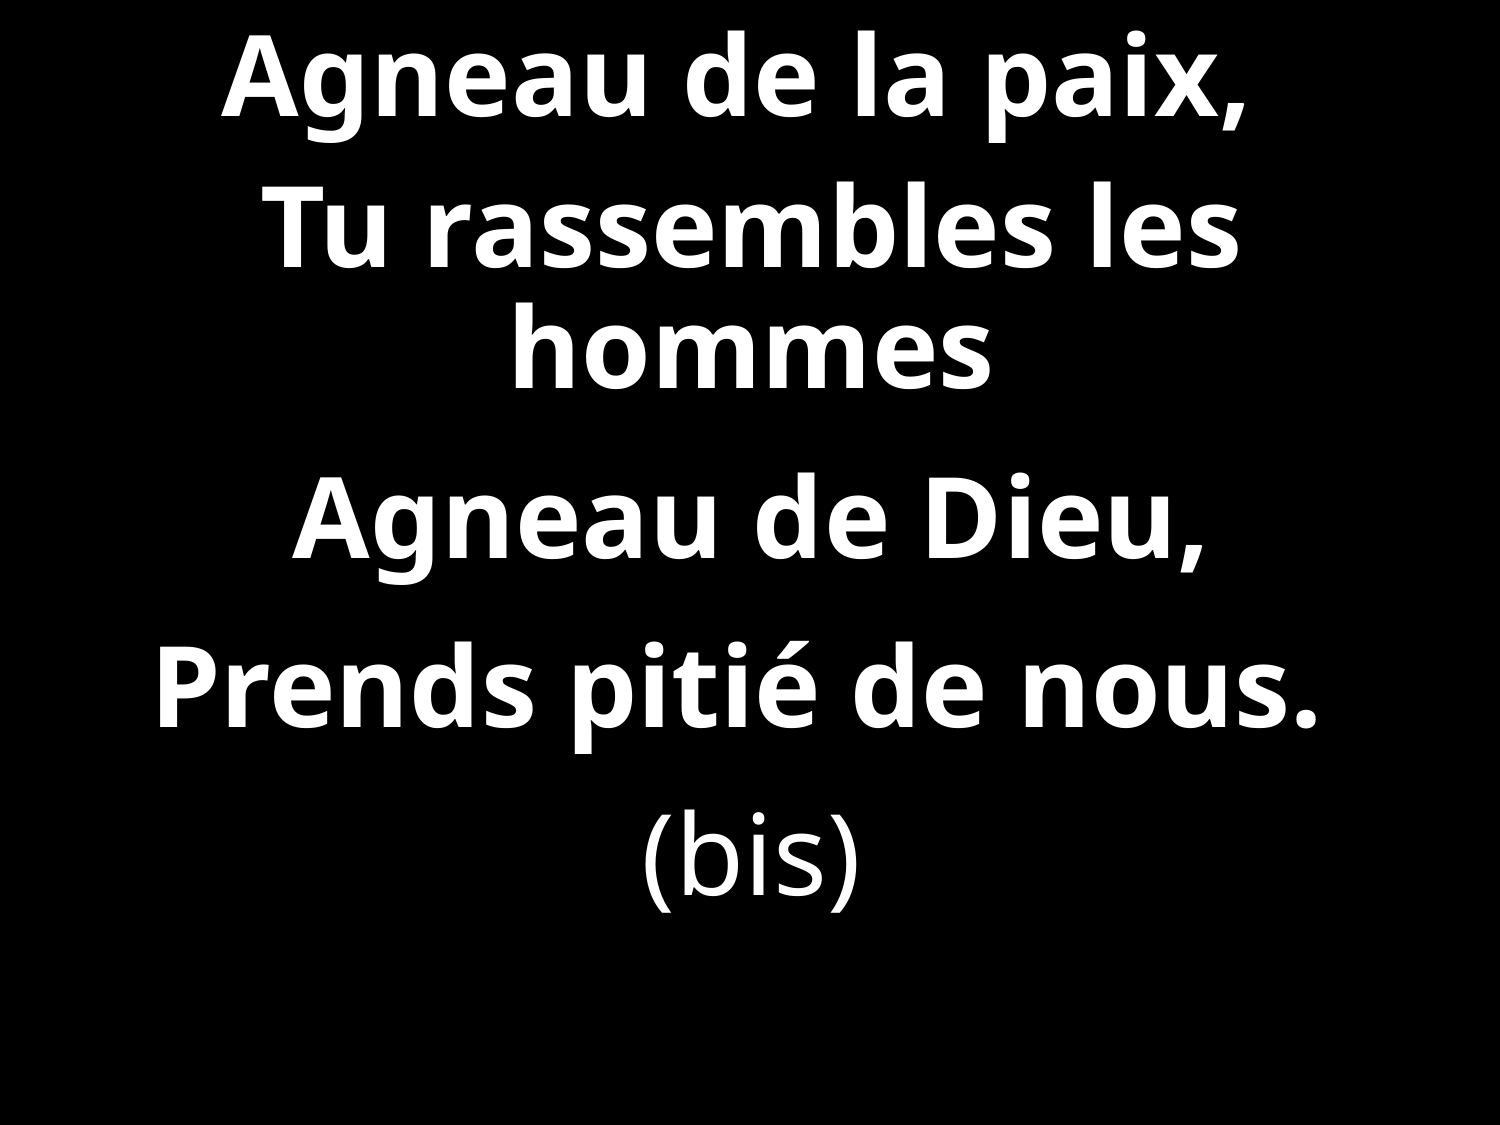

# Agneau de la paix,
Tu rassembles les hommes
Agneau de Dieu,
Prends pitié de nous.
(bis)